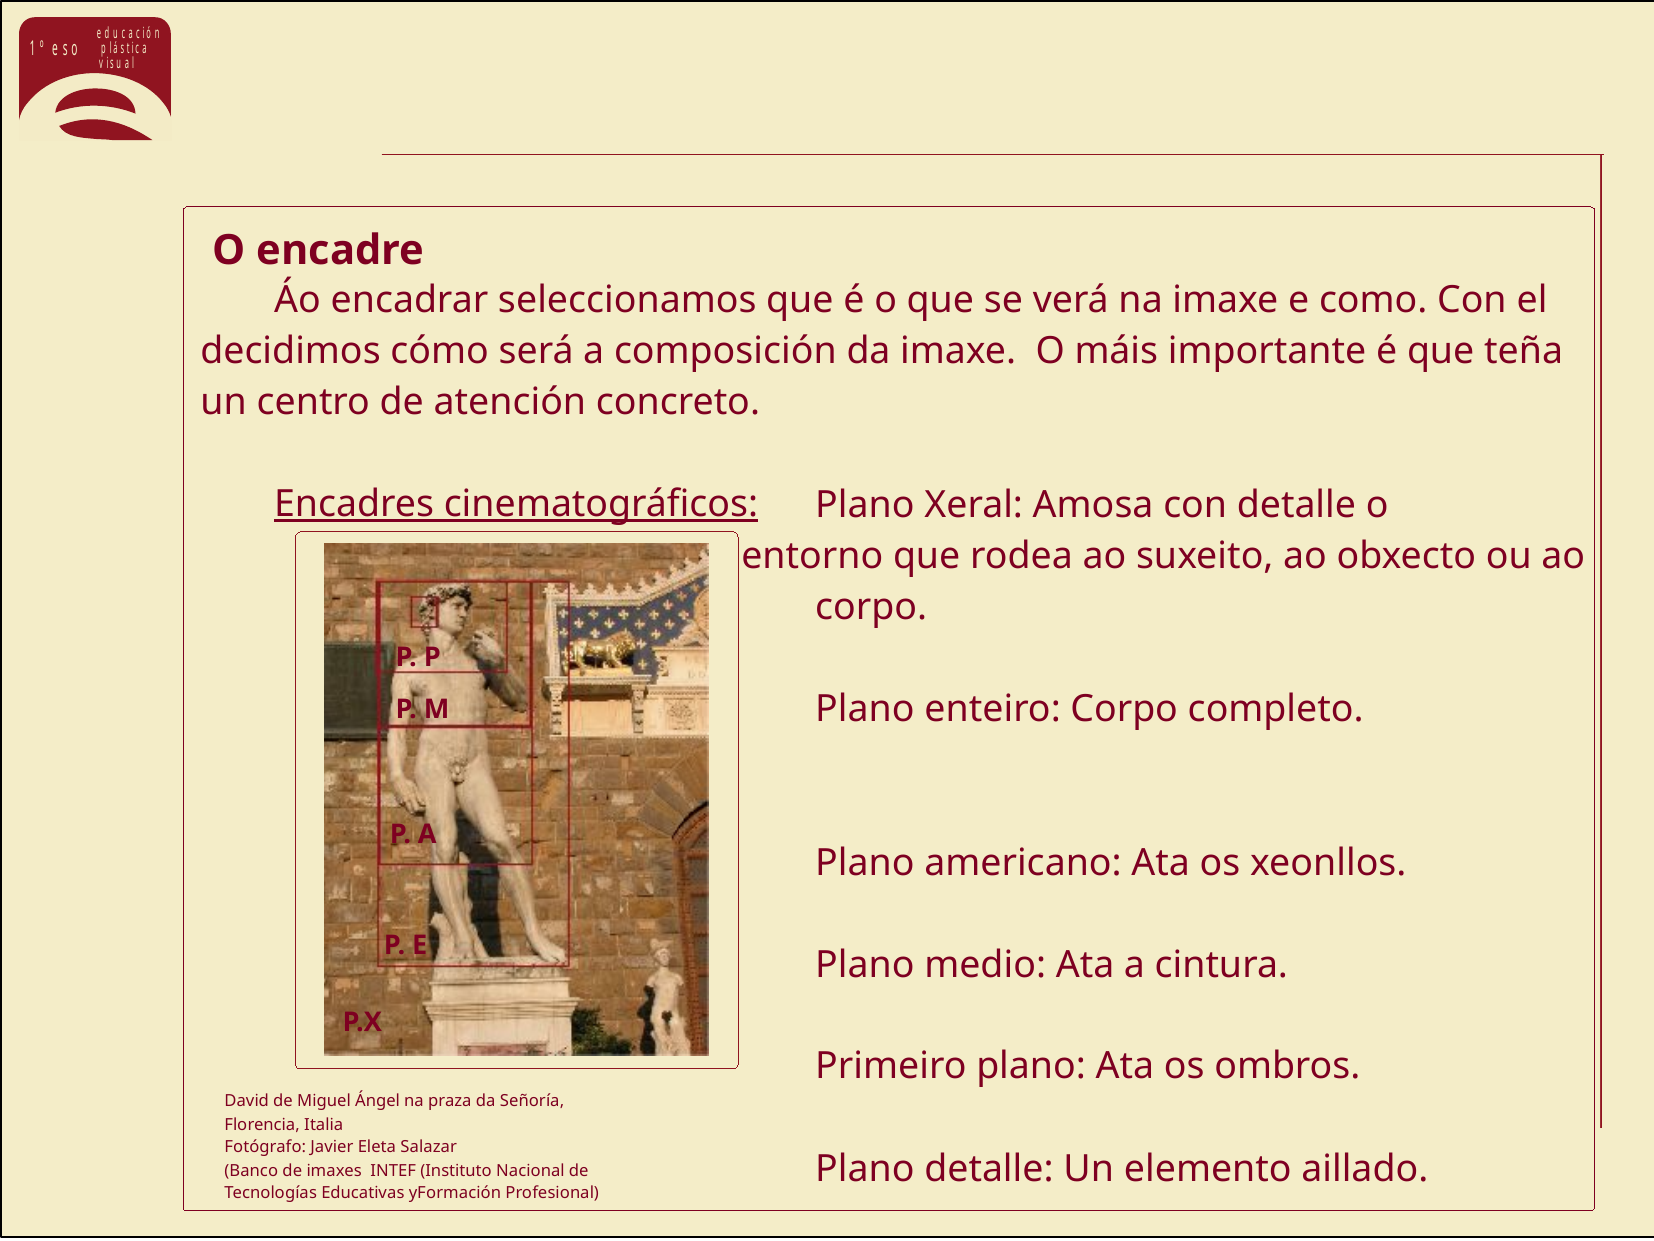

O encadre
		Áo encadrar seleccionamos que é o que se verá na imaxe e como. Con el decidimos cómo será a composición da imaxe. O máis importante é que teña un centro de atención concreto.
	Encadres cinematográficos:
#
		Plano Xeral: Amosa con detalle o			entorno que rodea ao suxeito, ao obxecto ou ao 		corpo.
	Plano enteiro: Corpo completo.
	Plano americano: Ata os xeonllos.
	Plano medio: Ata a cintura.
	Primeiro plano: Ata os ombros.
	Plano detalle: Un elemento aillado.
P. P
P. M
P. A
P. E
P.X
David de Miguel Ángel na praza da Señoría,
Florencia, Italia
Fotógrafo: Javier Eleta Salazar
(Banco de imaxes INTEF (Instituto Nacional de
Tecnologías Educativas yFormación Profesional)